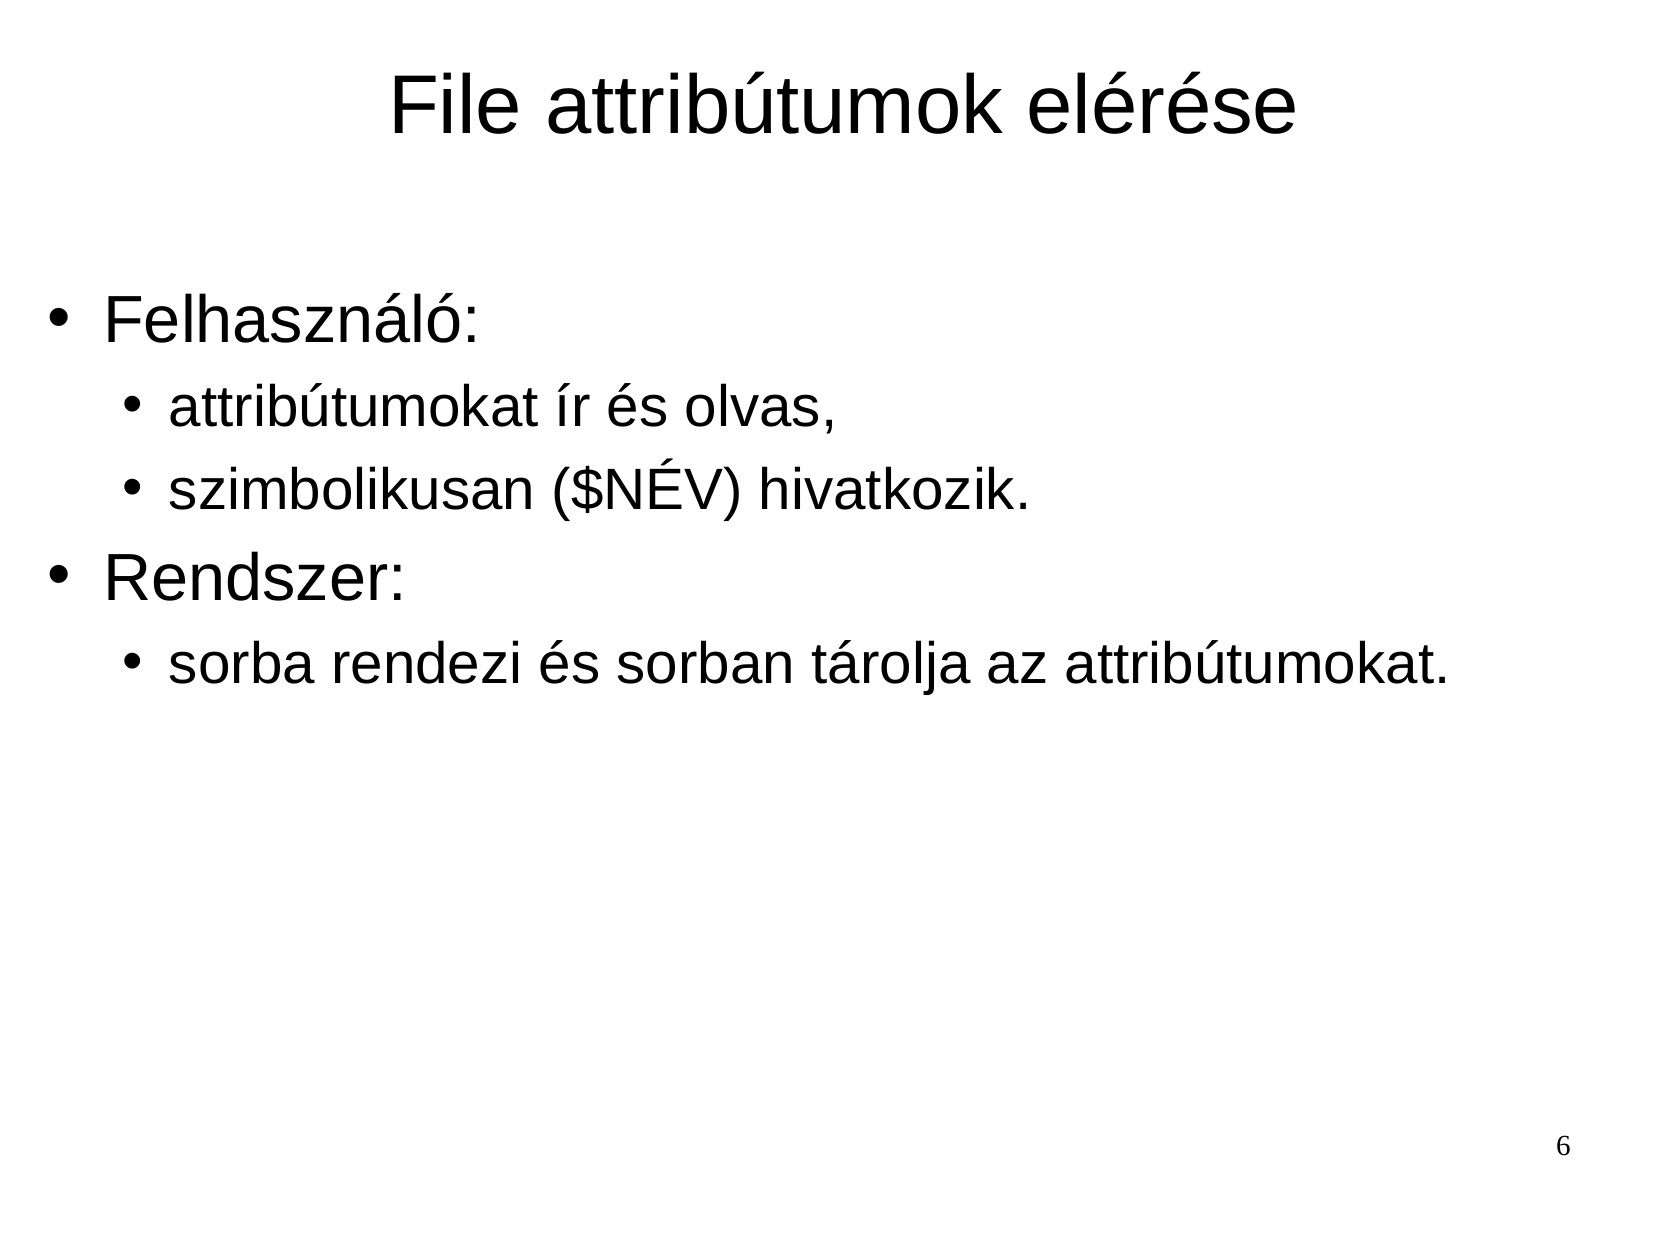

# File attribútumok elérése
Felhasználó:
attribútumokat ír és olvas,
szimbolikusan ($NÉV) hivatkozik.
Rendszer:
sorba rendezi és sorban tárolja az attribútumokat.
6